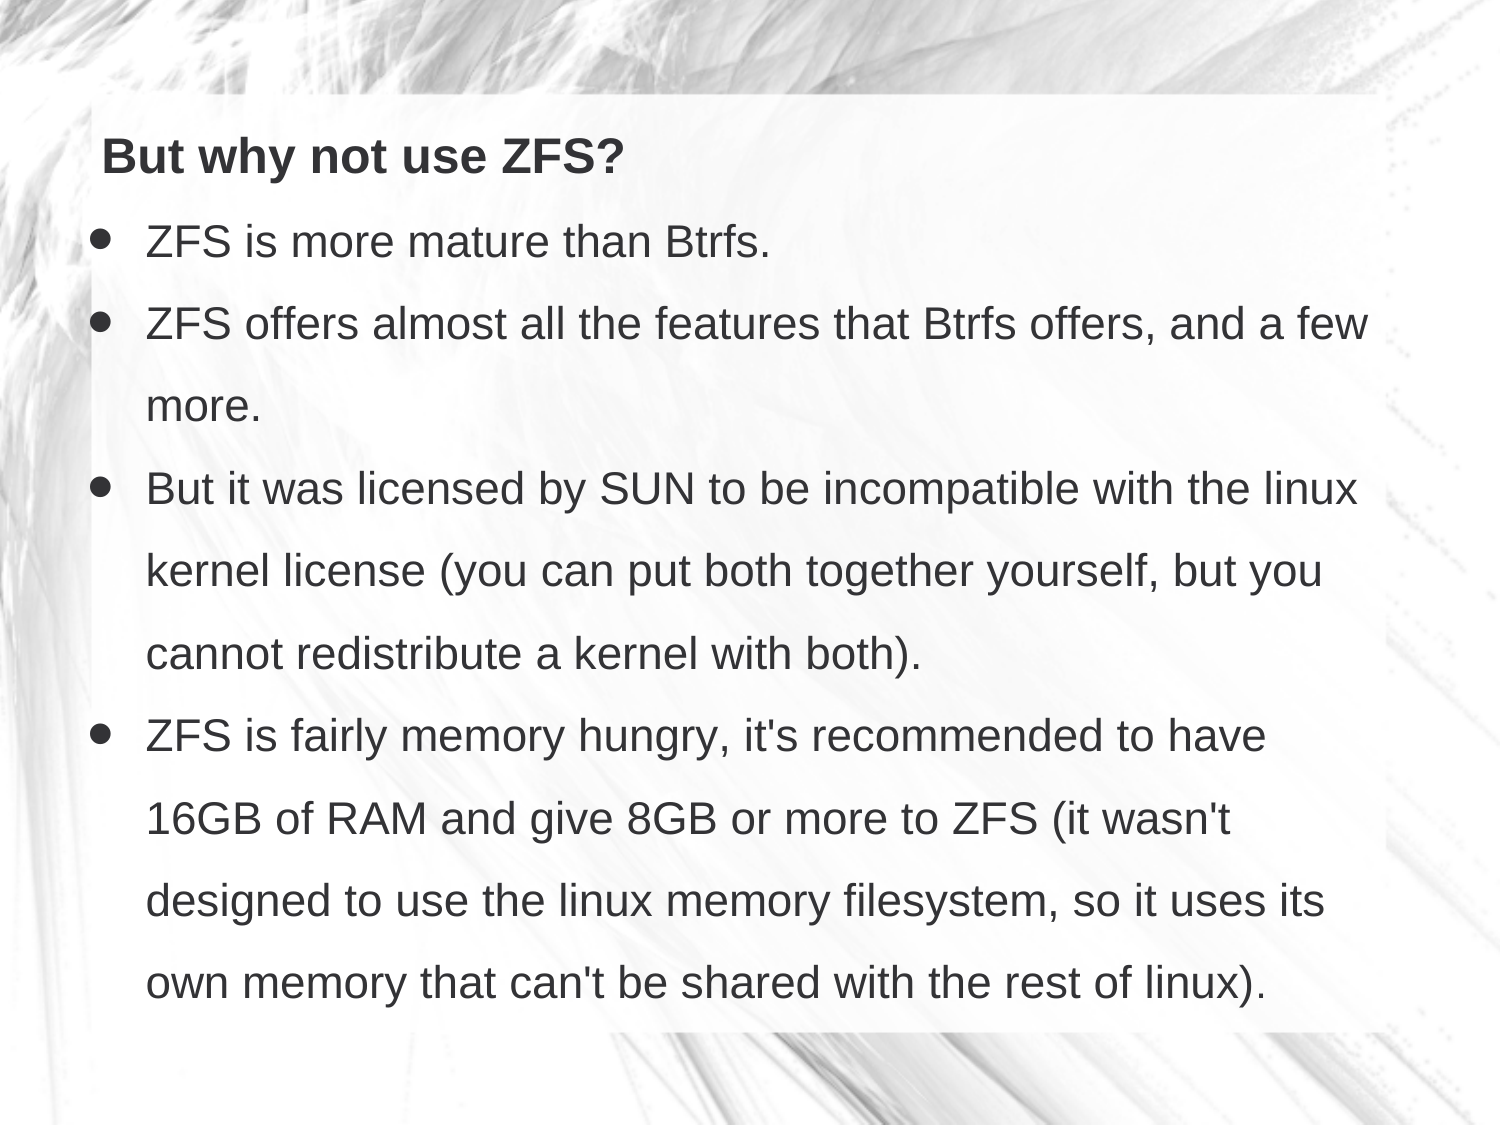

# But why not use ZFS?
ZFS is more mature than Btrfs.
ZFS offers almost all the features that Btrfs offers, and a few more.
But it was licensed by SUN to be incompatible with the linux kernel license (you can put both together yourself, but you cannot redistribute a kernel with both).
ZFS is fairly memory hungry, it's recommended to have 16GB of RAM and give 8GB or more to ZFS (it wasn't designed to use the linux memory filesystem, so it uses its own memory that can't be shared with the rest of linux).